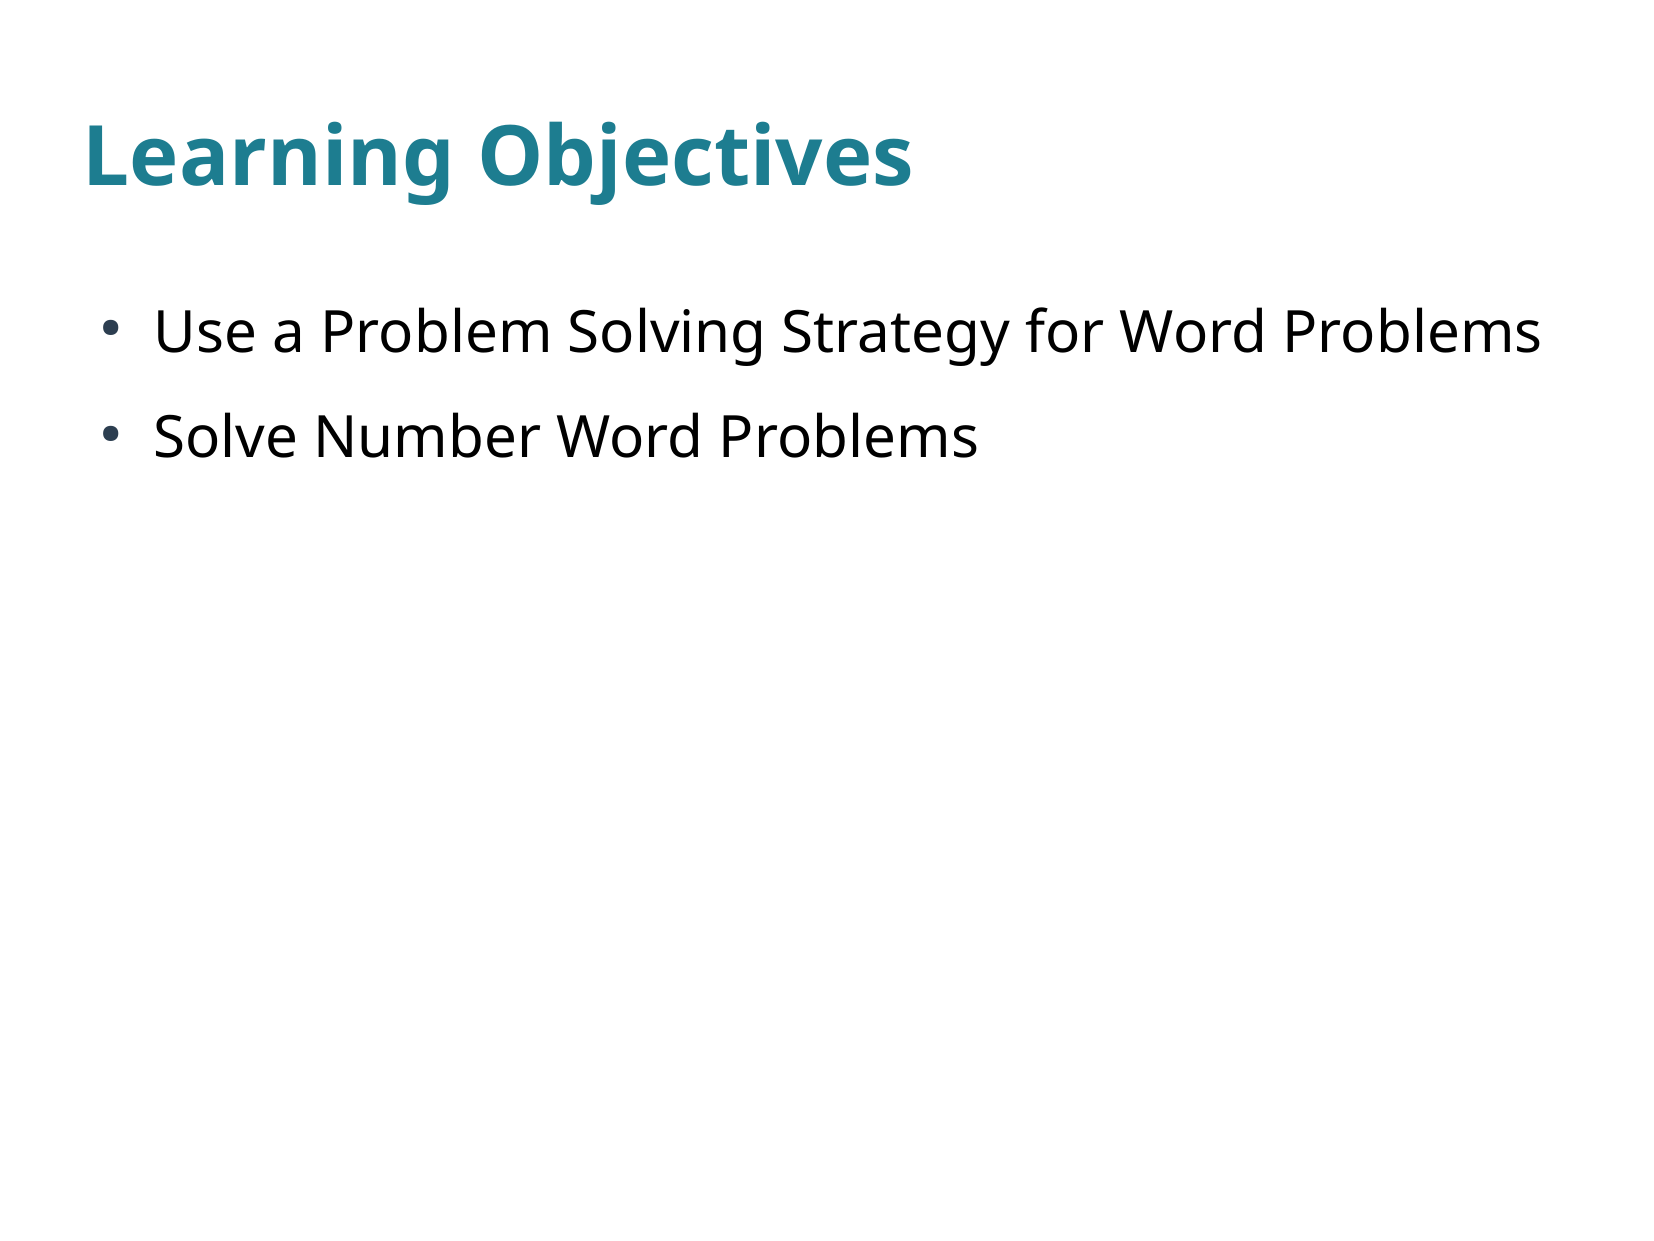

# Learning Objectives
Use a Problem Solving Strategy for Word Problems
Solve Number Word Problems